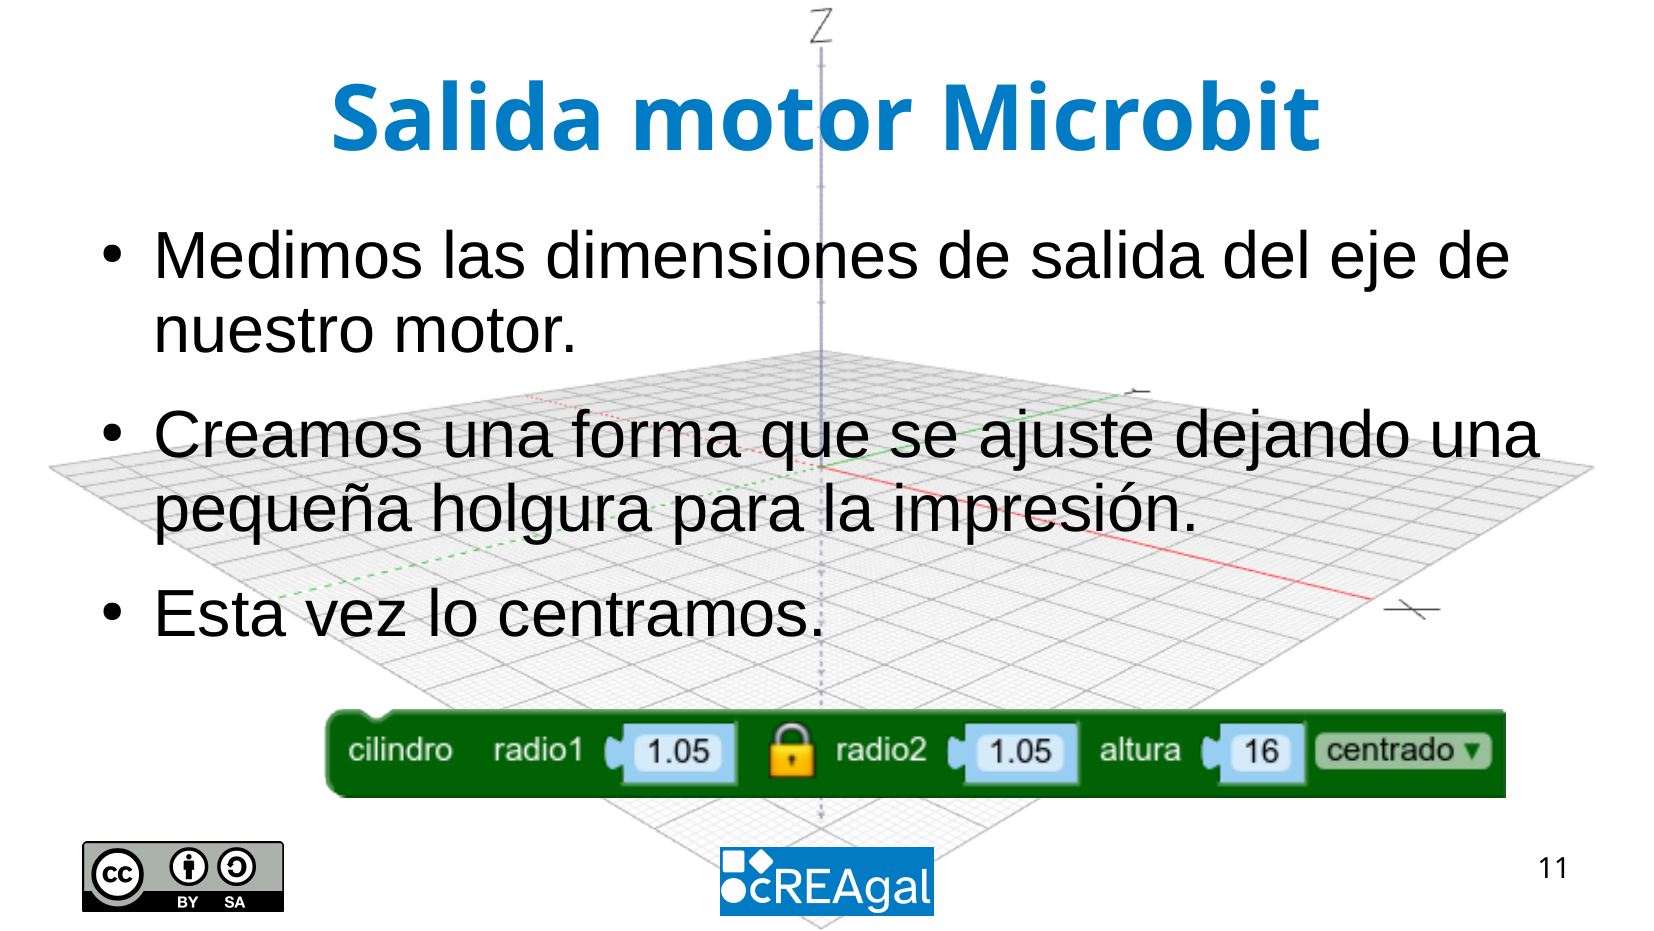

# Salida motor Microbit
Medimos las dimensiones de salida del eje de nuestro motor.
Creamos una forma que se ajuste dejando una pequeña holgura para la impresión.
Esta vez lo centramos.
11